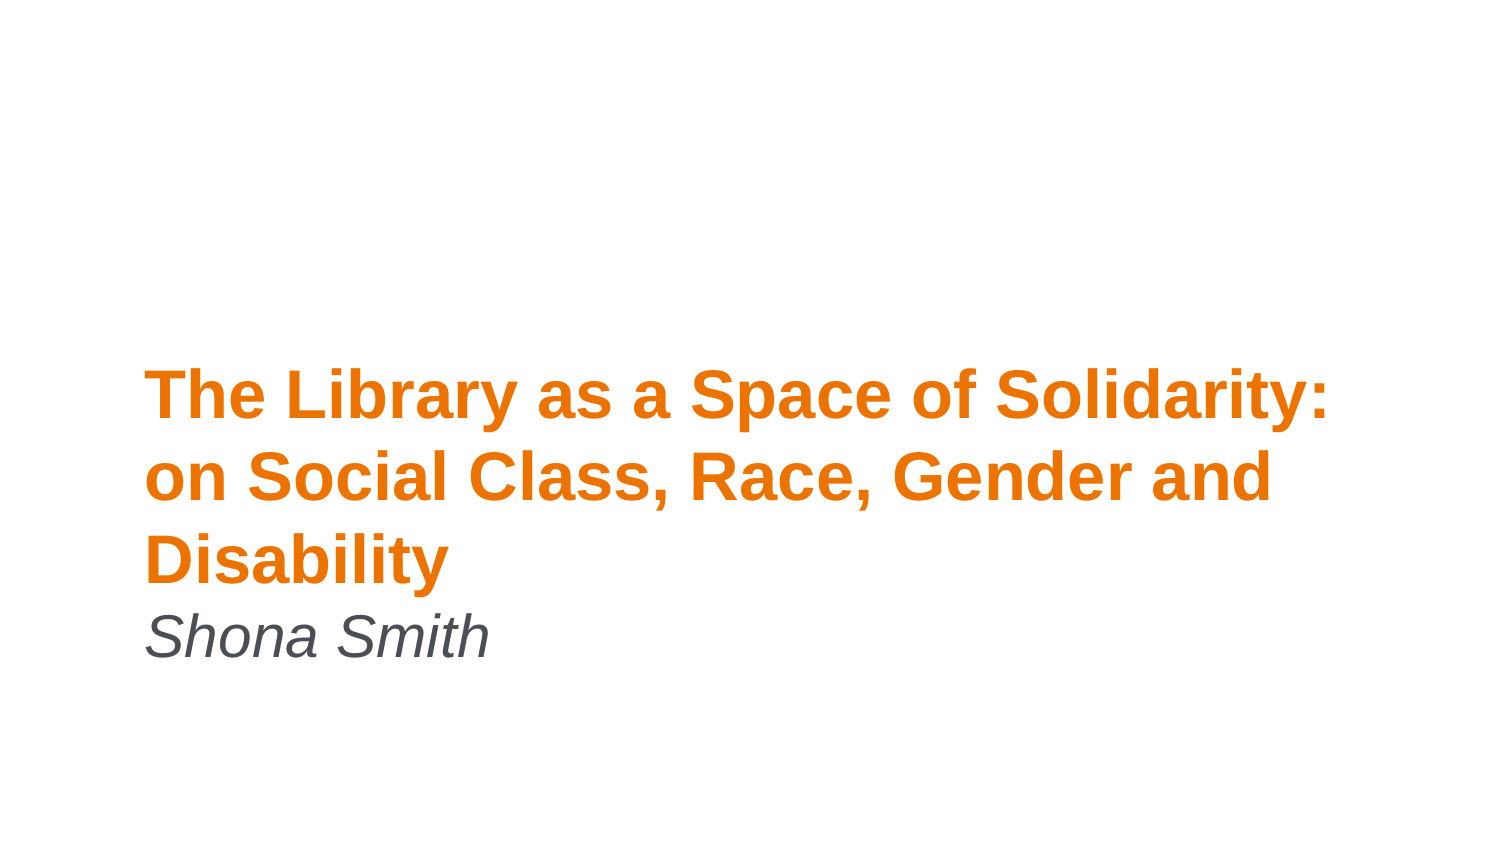

The Library as a Space of Solidarity: on Social Class, Race, Gender and Disability
Shona Smith